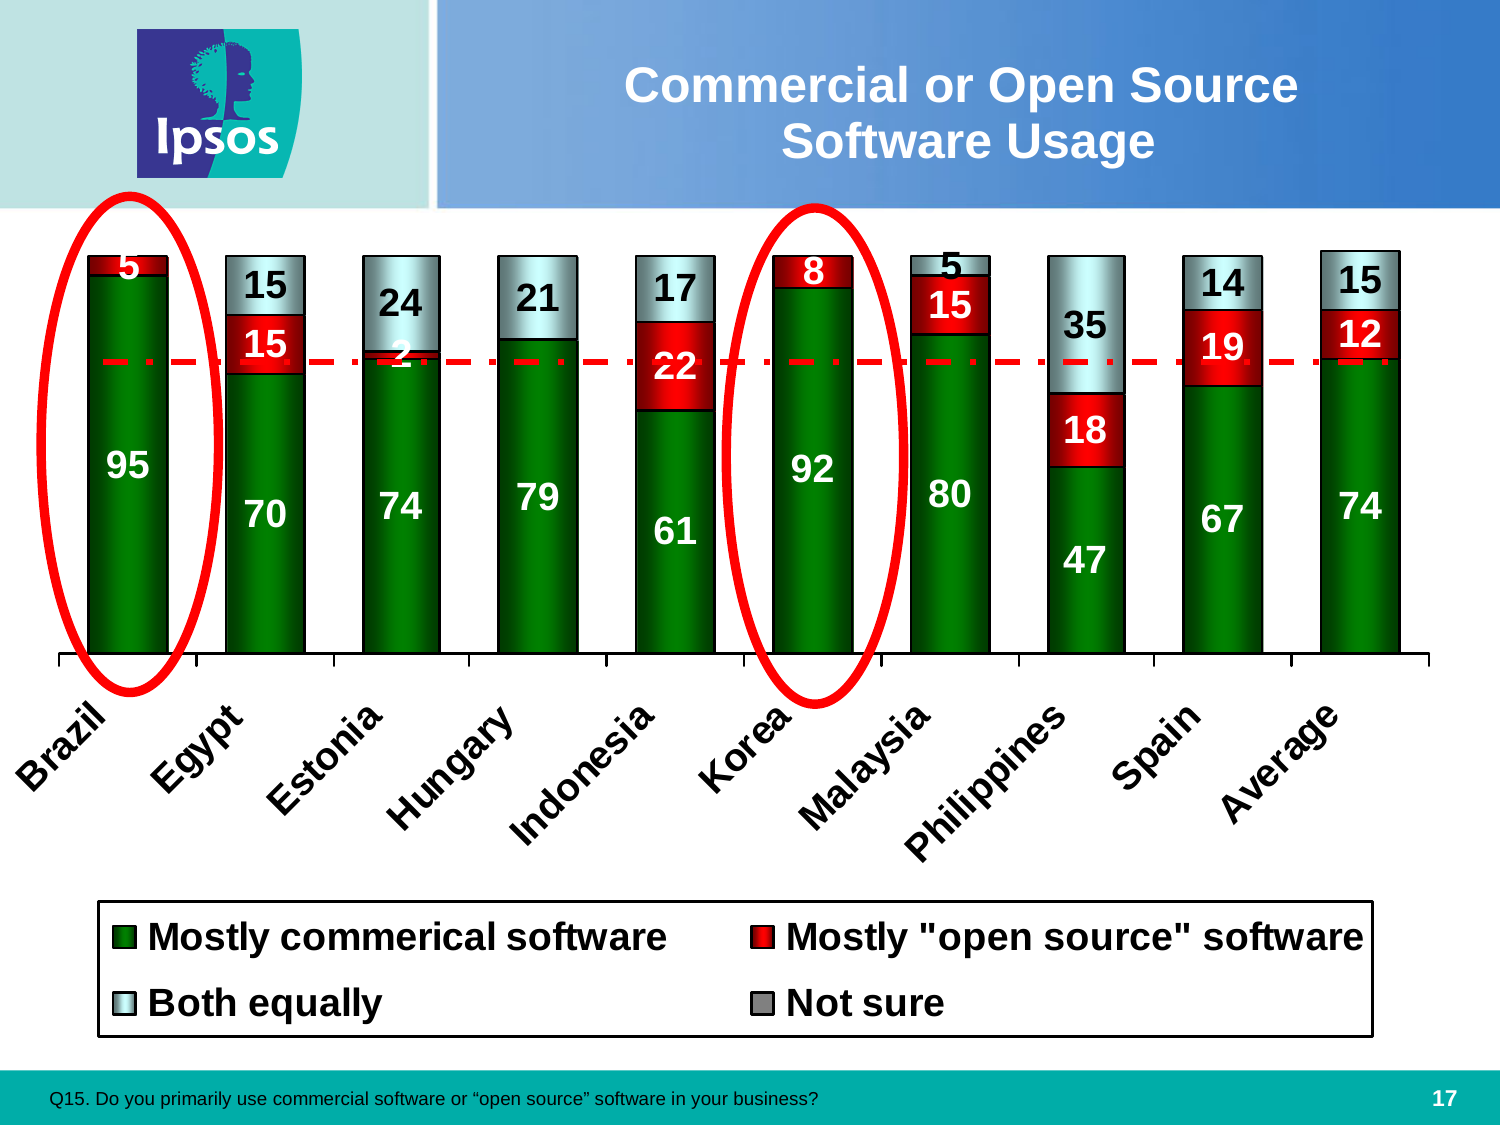

# Commercial or Open Source Software Usage
 Q15. Do you primarily use commercial software or “open source” software in your business?